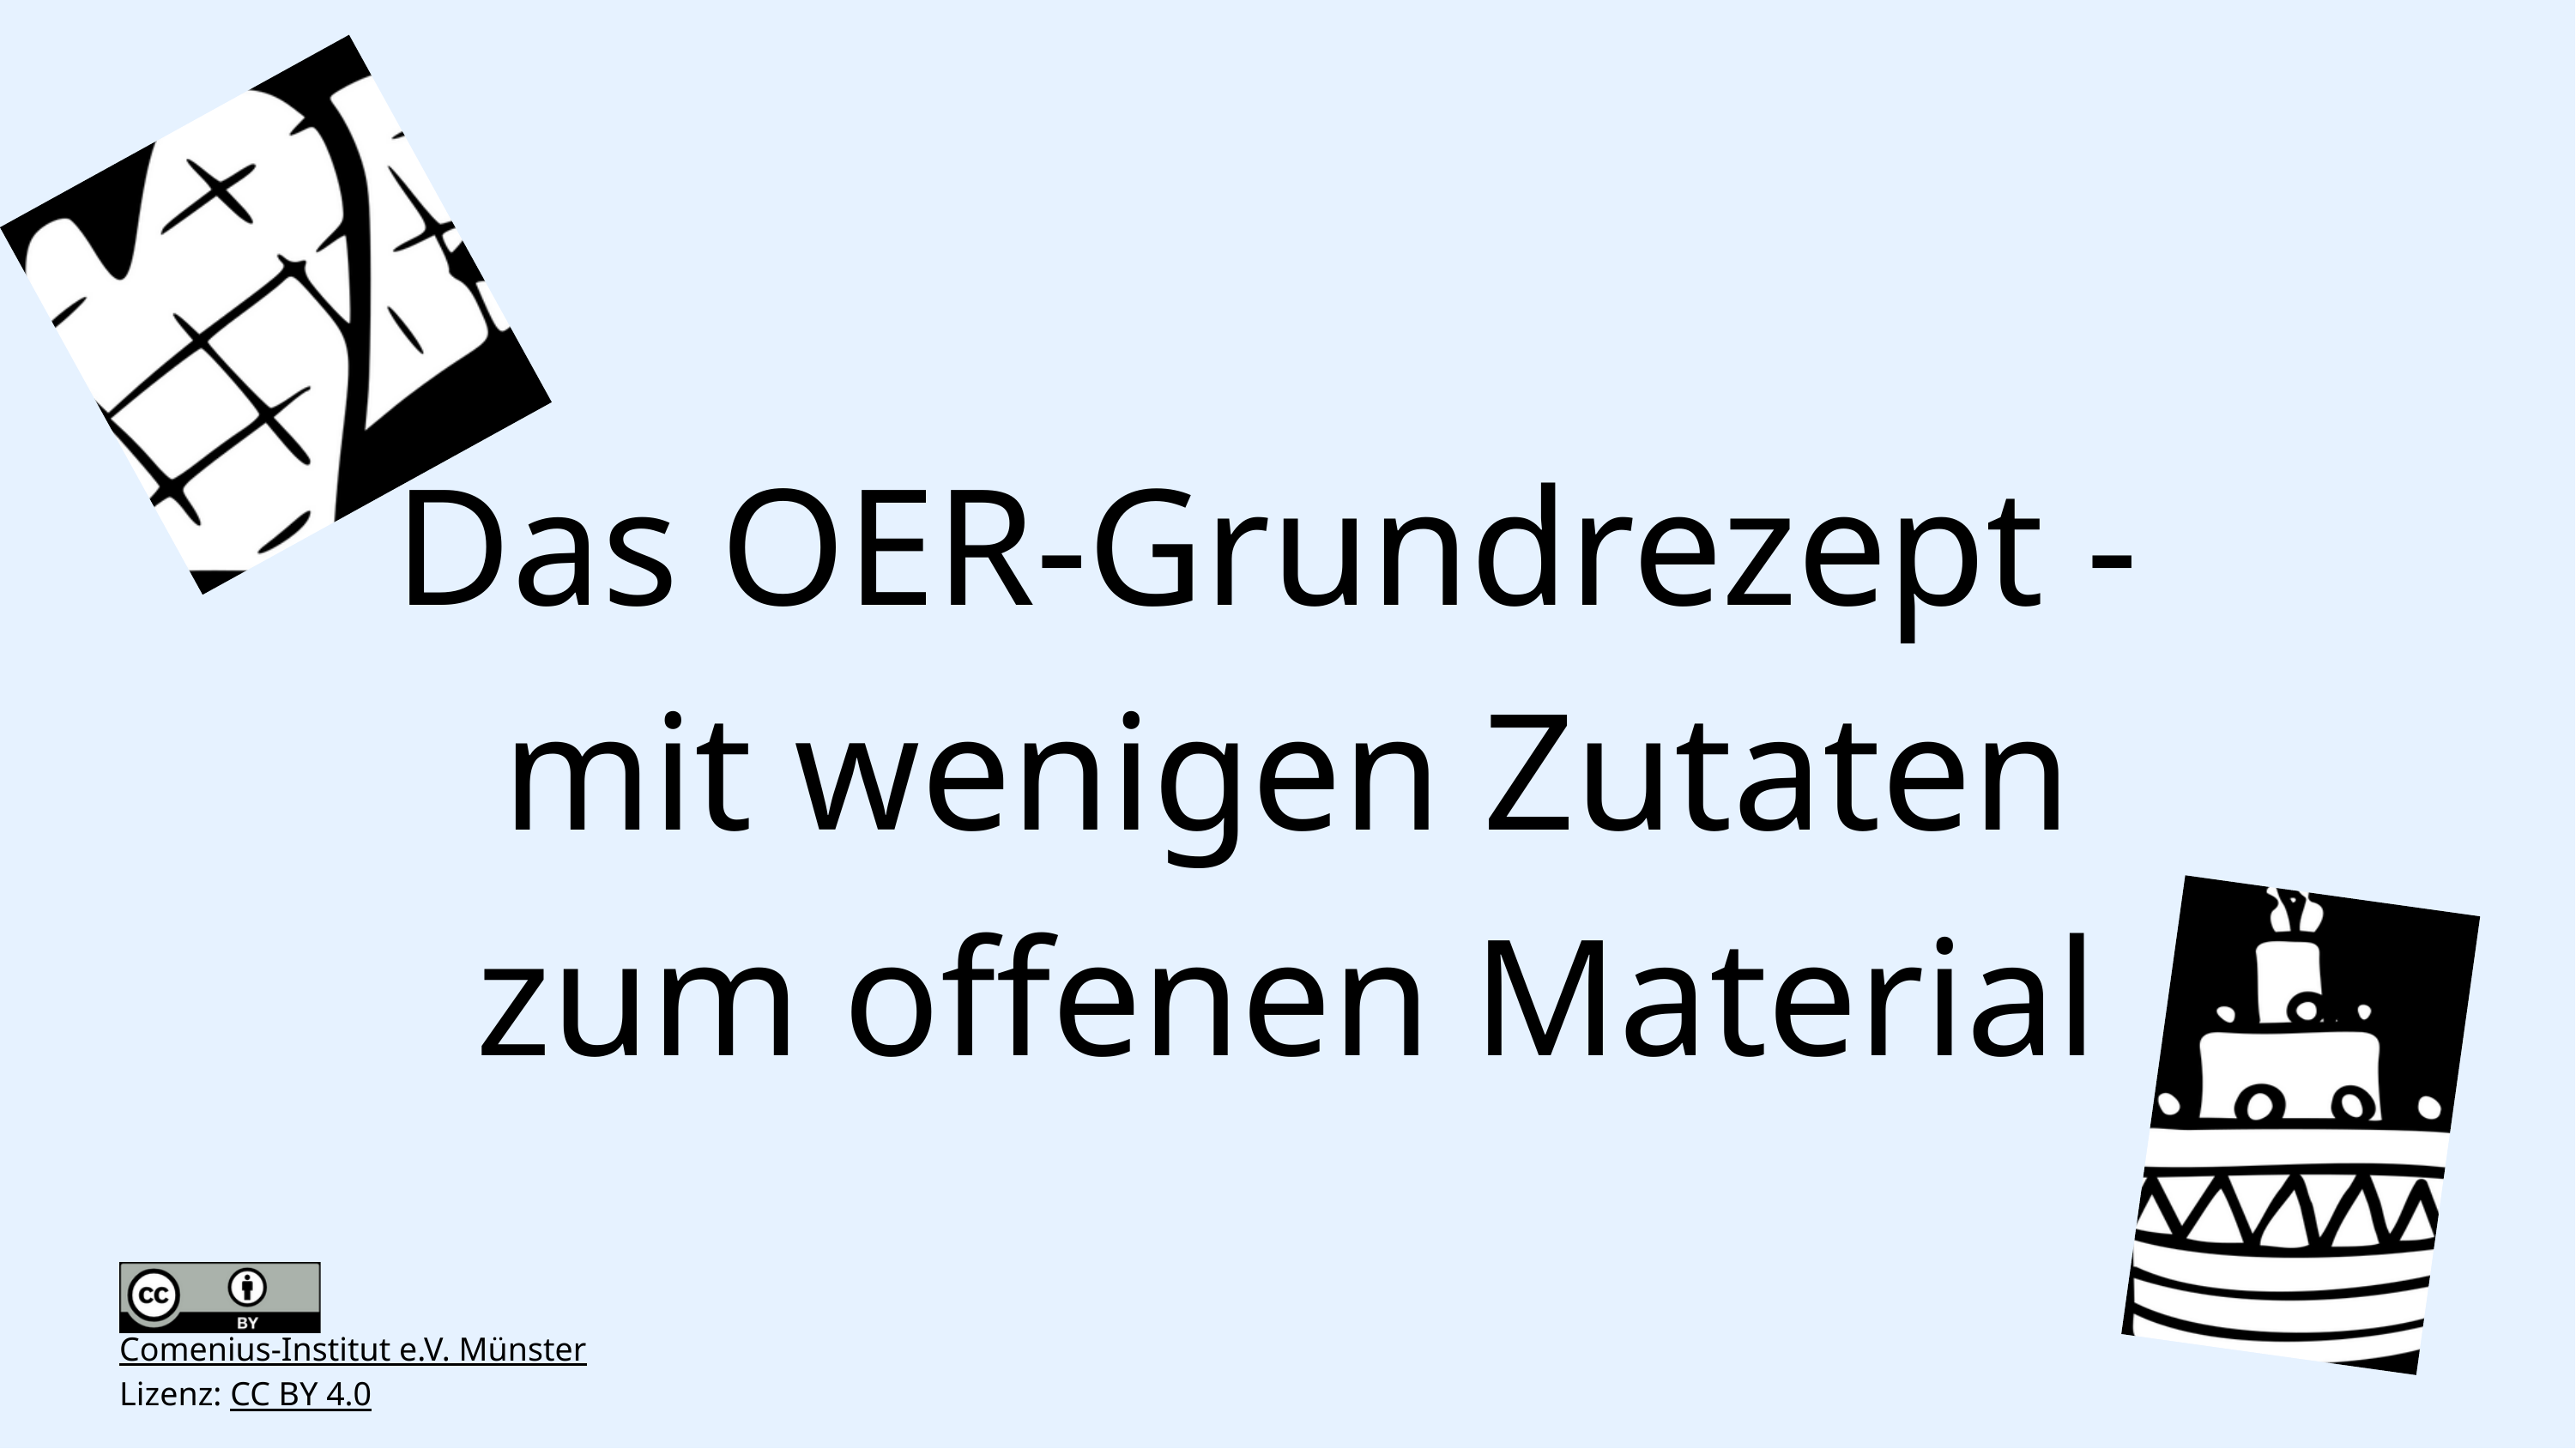

Das OER-Grundrezept -
mit wenigen Zutaten zum offenen Material
Comenius-Institut e.V. Münster
Lizenz: CC BY 4.0